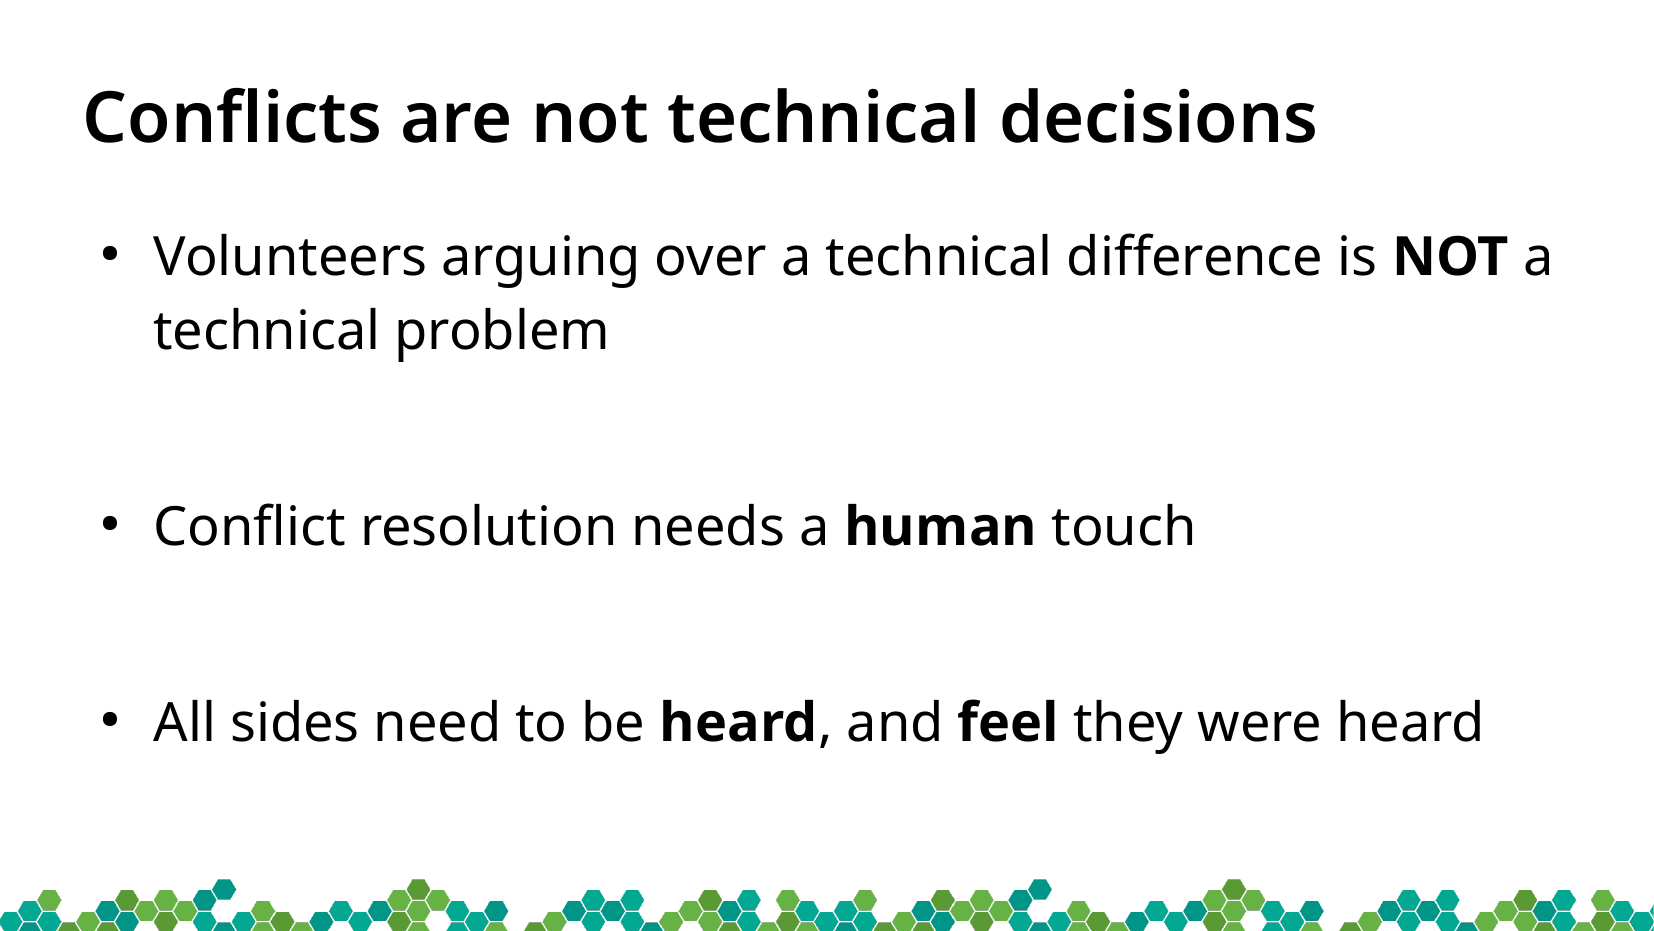

# Conflicts are not technical decisions
Volunteers arguing over a technical difference is NOT a technical problem
Conflict resolution needs a human touch
All sides need to be heard, and feel they were heard